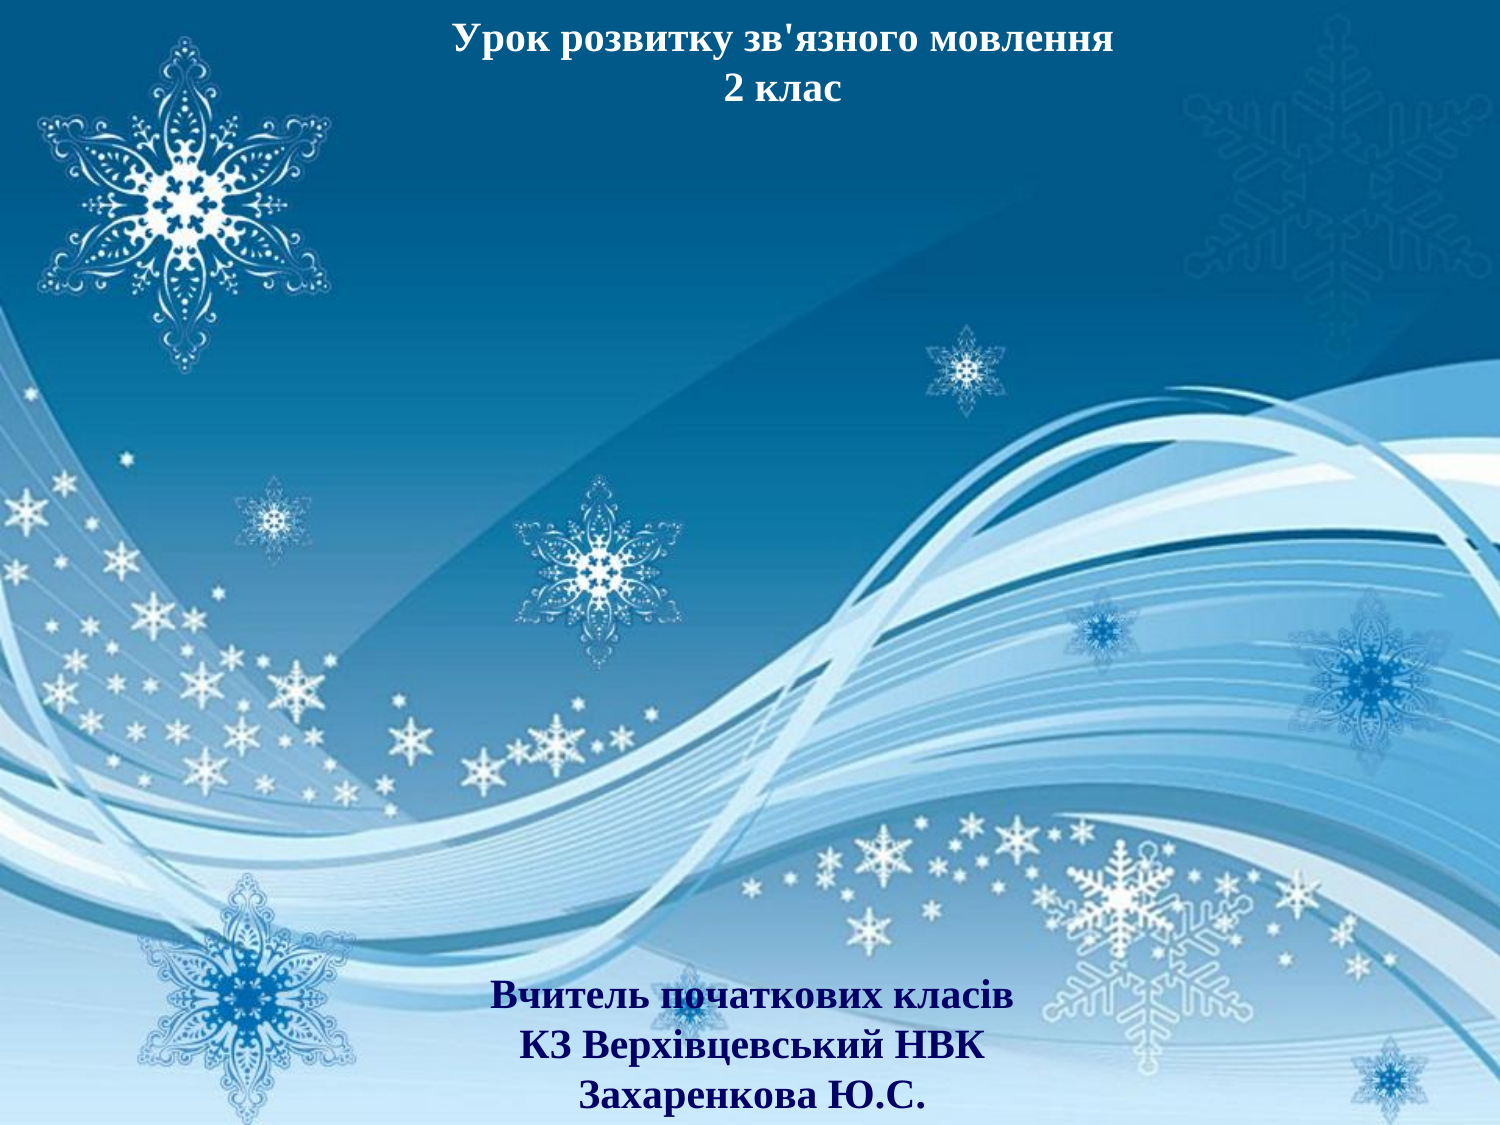

Урок розвитку зв'язного мовлення
2 клас
Вчитель початкових класів
КЗ Верхівцевський НВК
Захаренкова Ю.С.